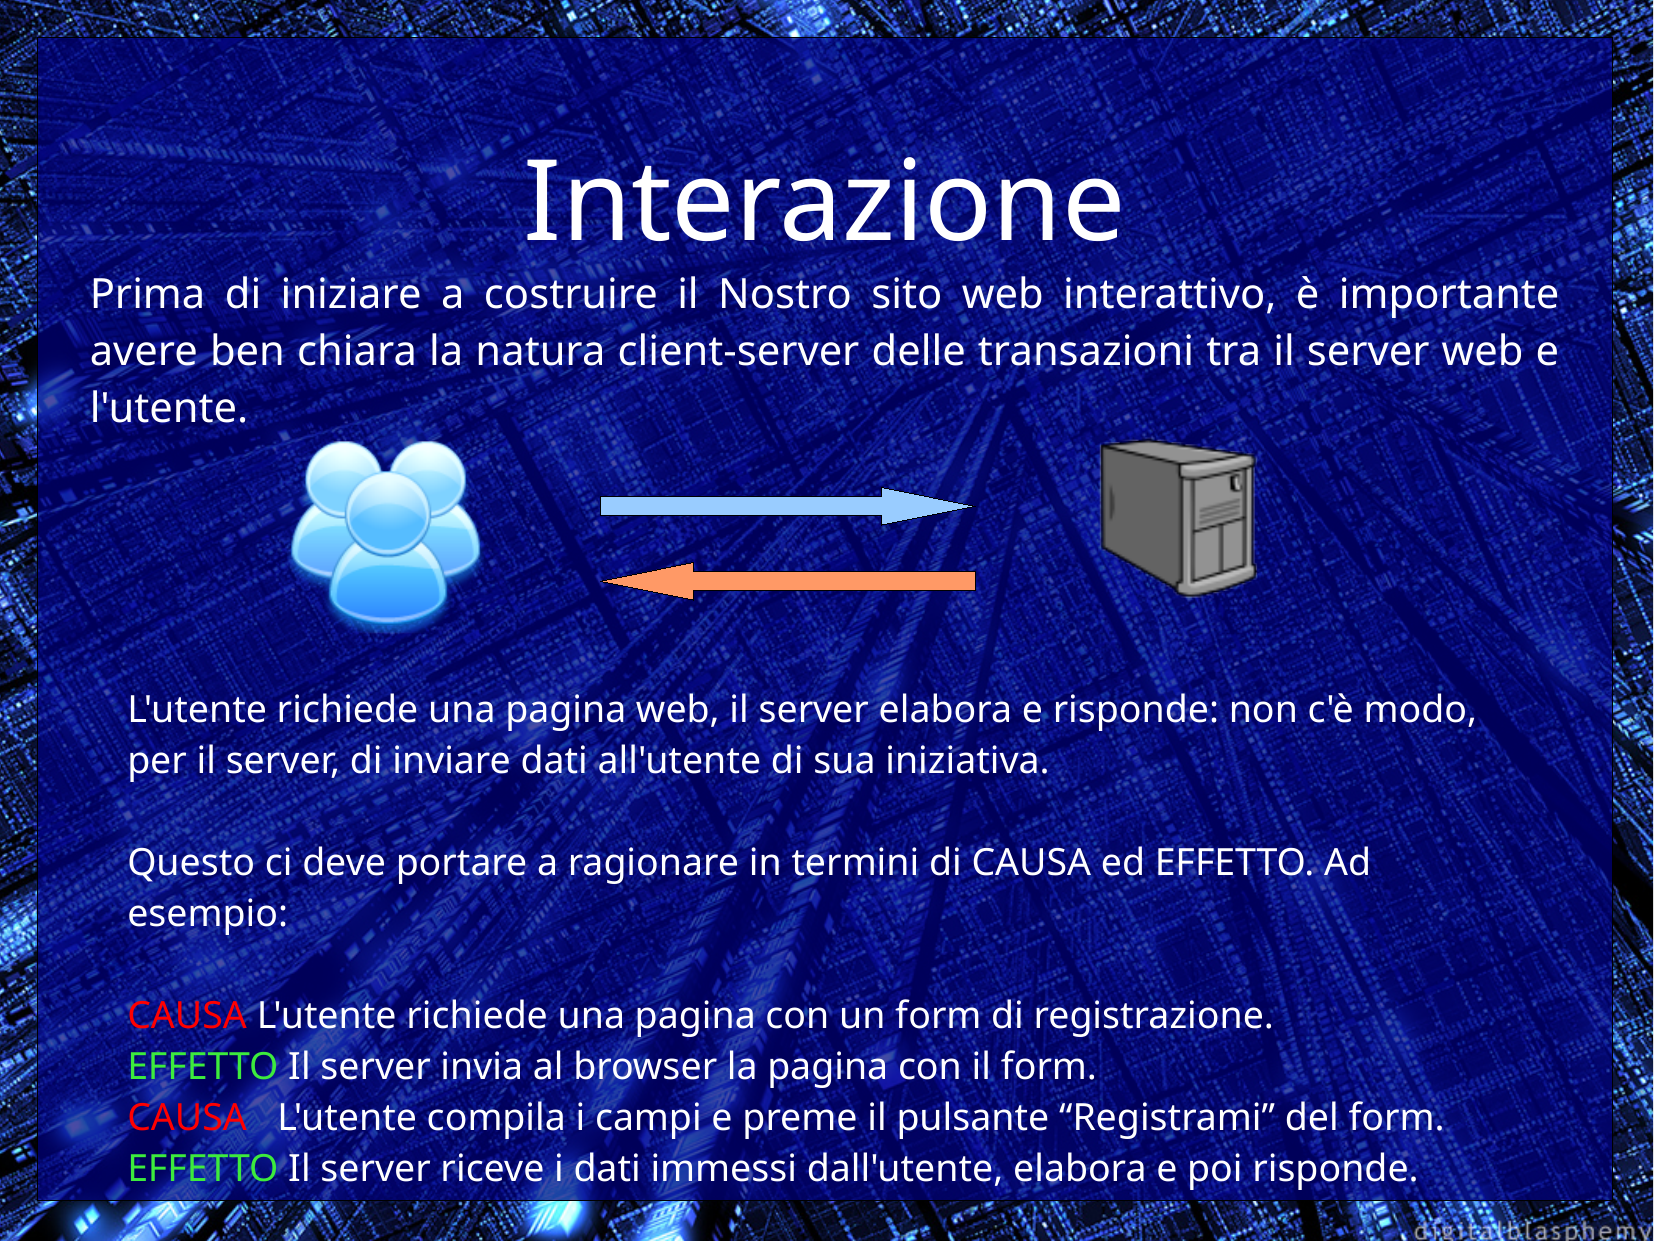

Interazione
Prima di iniziare a costruire il Nostro sito web interattivo, è importante avere ben chiara la natura client-server delle transazioni tra il server web e l'utente.
#
L'utente richiede una pagina web, il server elabora e risponde: non c'è modo, per il server, di inviare dati all'utente di sua iniziativa.
Questo ci deve portare a ragionare in termini di CAUSA ed EFFETTO. Ad esempio:
CAUSA L'utente richiede una pagina con un form di registrazione.
EFFETTO Il server invia al browser la pagina con il form.
CAUSA	L'utente compila i campi e preme il pulsante “Registrami” del form.
EFFETTO Il server riceve i dati immessi dall'utente, elabora e poi risponde.